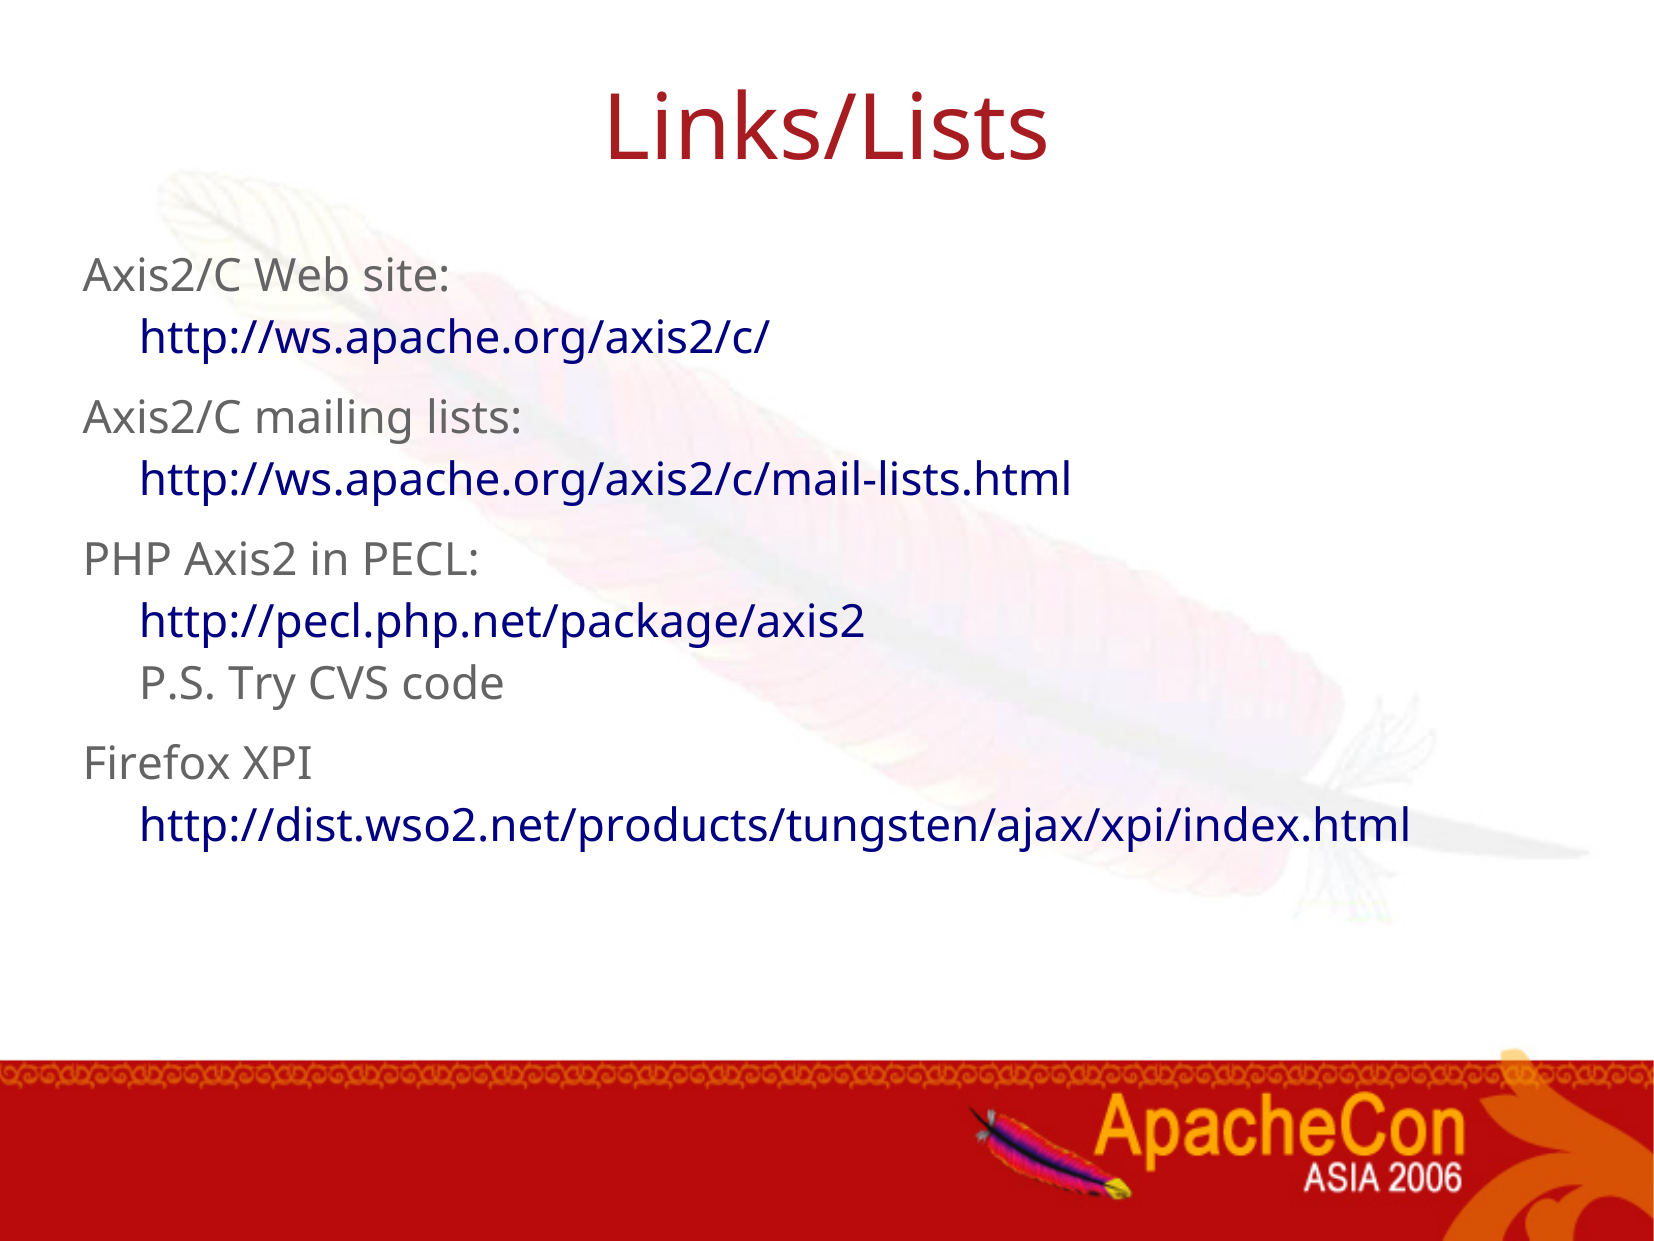

# Links/Lists
Axis2/C Web site:
http://ws.apache.org/axis2/c/
Axis2/C mailing lists:
http://ws.apache.org/axis2/c/mail-lists.html
PHP Axis2 in PECL:
http://pecl.php.net/package/axis2
P.S. Try CVS code
Firefox XPI
http://dist.wso2.net/products/tungsten/ajax/xpi/index.html